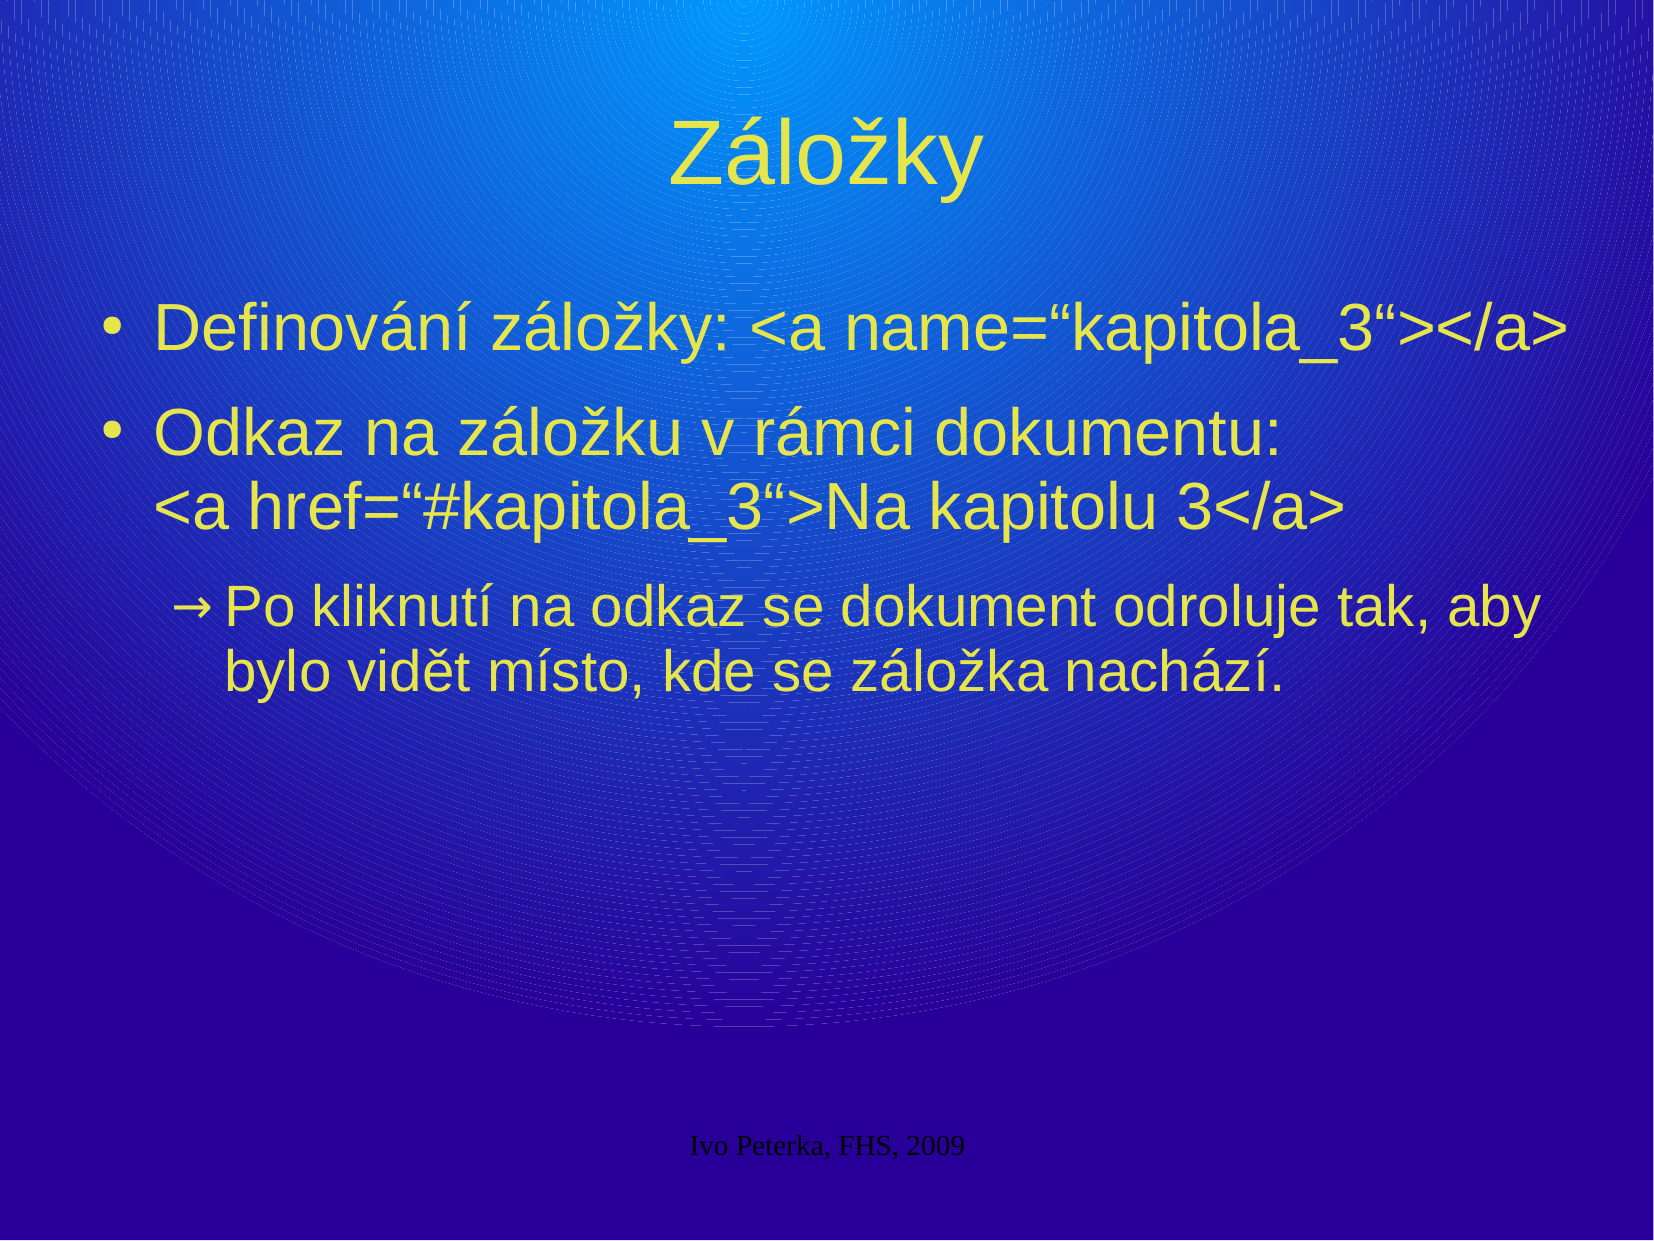

# Záložky
Definování záložky: <a name=“kapitola_3“></a>
Odkaz na záložku v rámci dokumentu: <a href=“#kapitola_3“>Na kapitolu 3</a>
Po kliknutí na odkaz se dokument odroluje tak, aby bylo vidět místo, kde se záložka nachází.